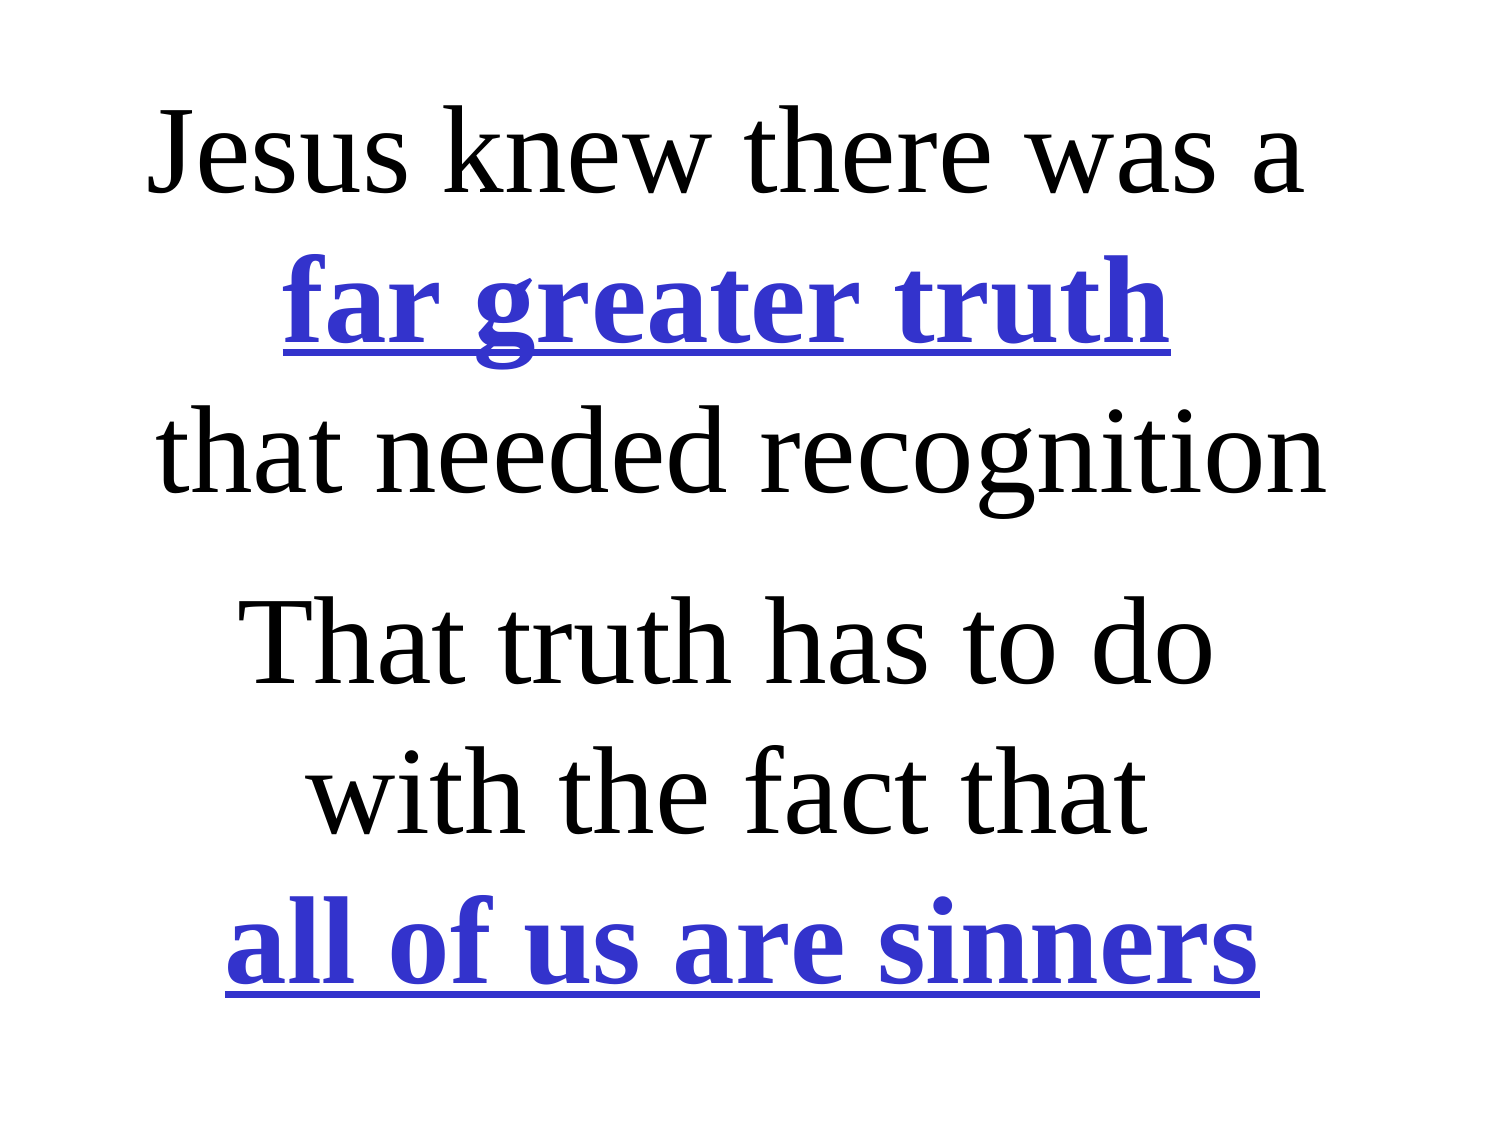

Jesus knew there was a
far greater truth
that needed recognition
That truth has to do
with the fact that
all of us are sinners